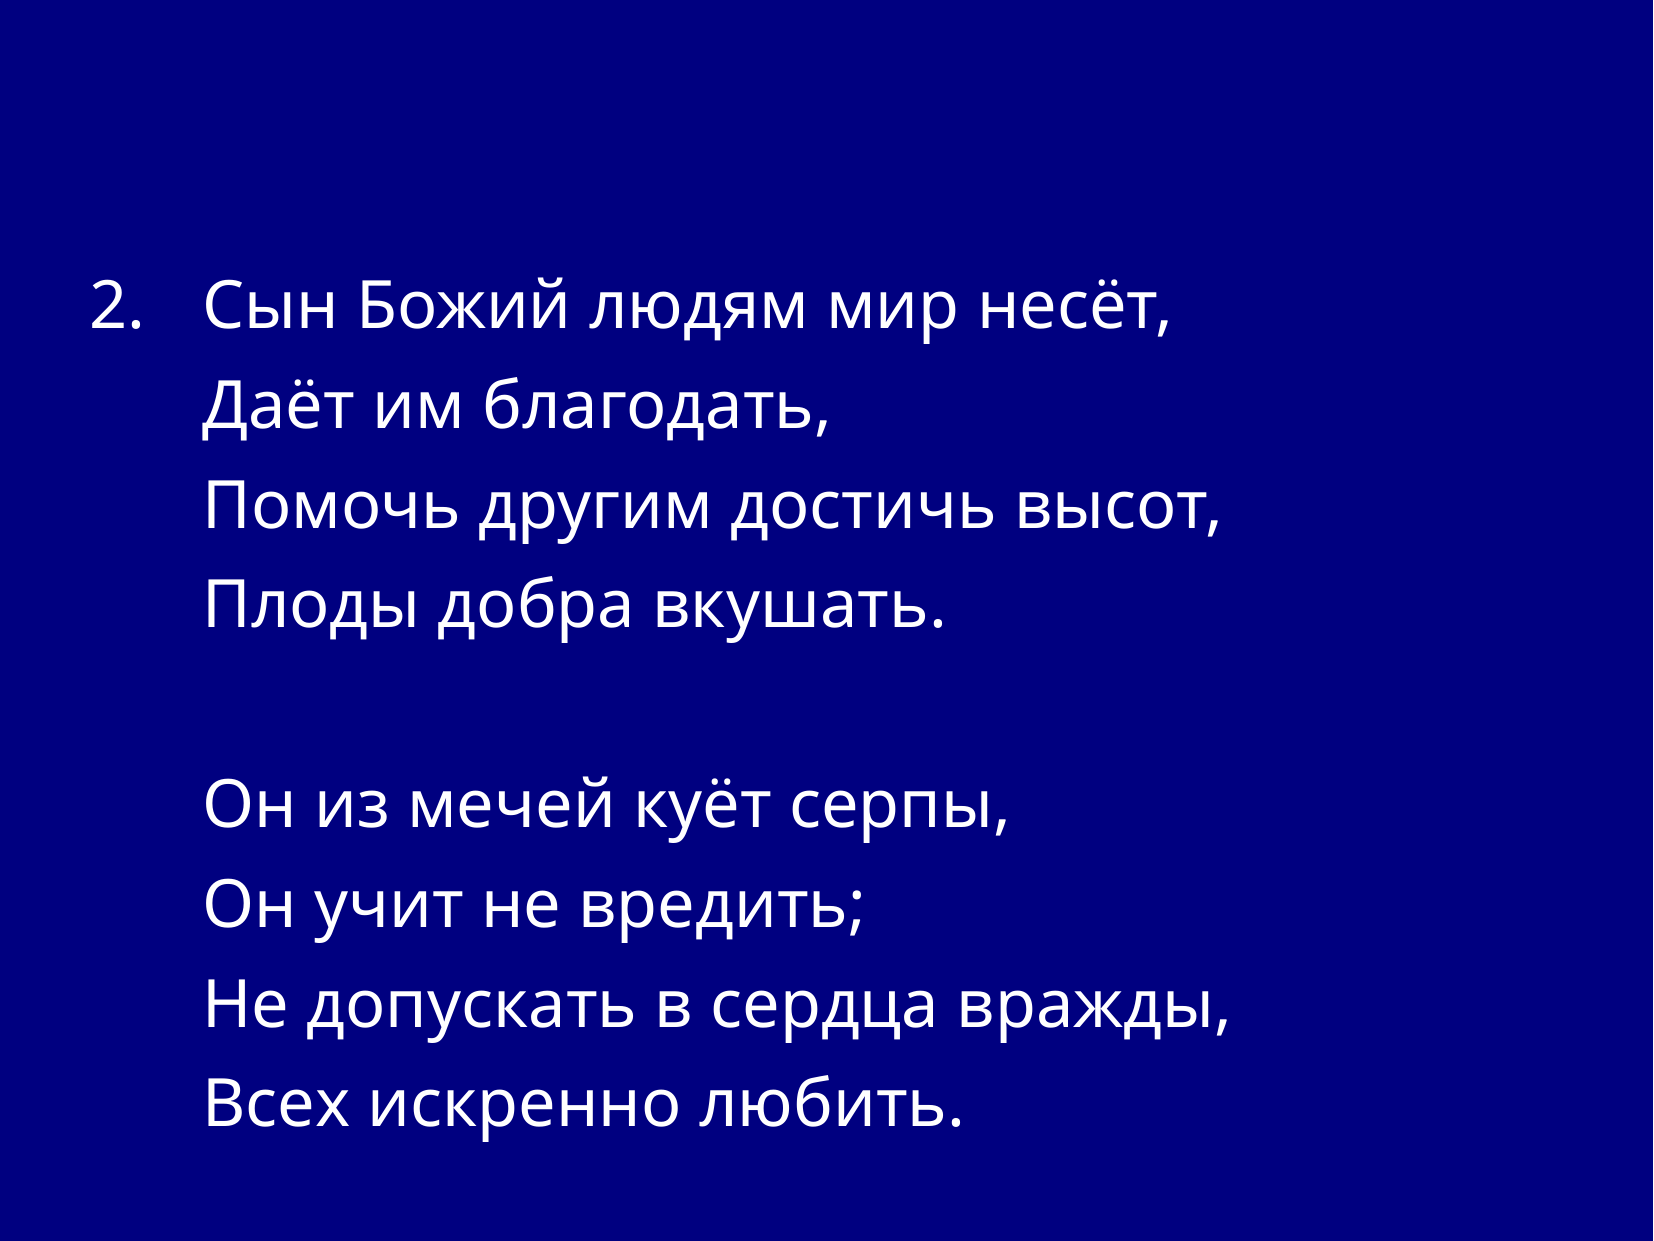

2.	Сын Божий людям мир несёт,
	Даёт им благодать,
	Помочь другим достичь высот,
	Плоды добра вкушать.
	Он из мечей куёт серпы,
	Он учит не вредить;
	Не допускать в сердца вражды,
	Всех искренно любить.